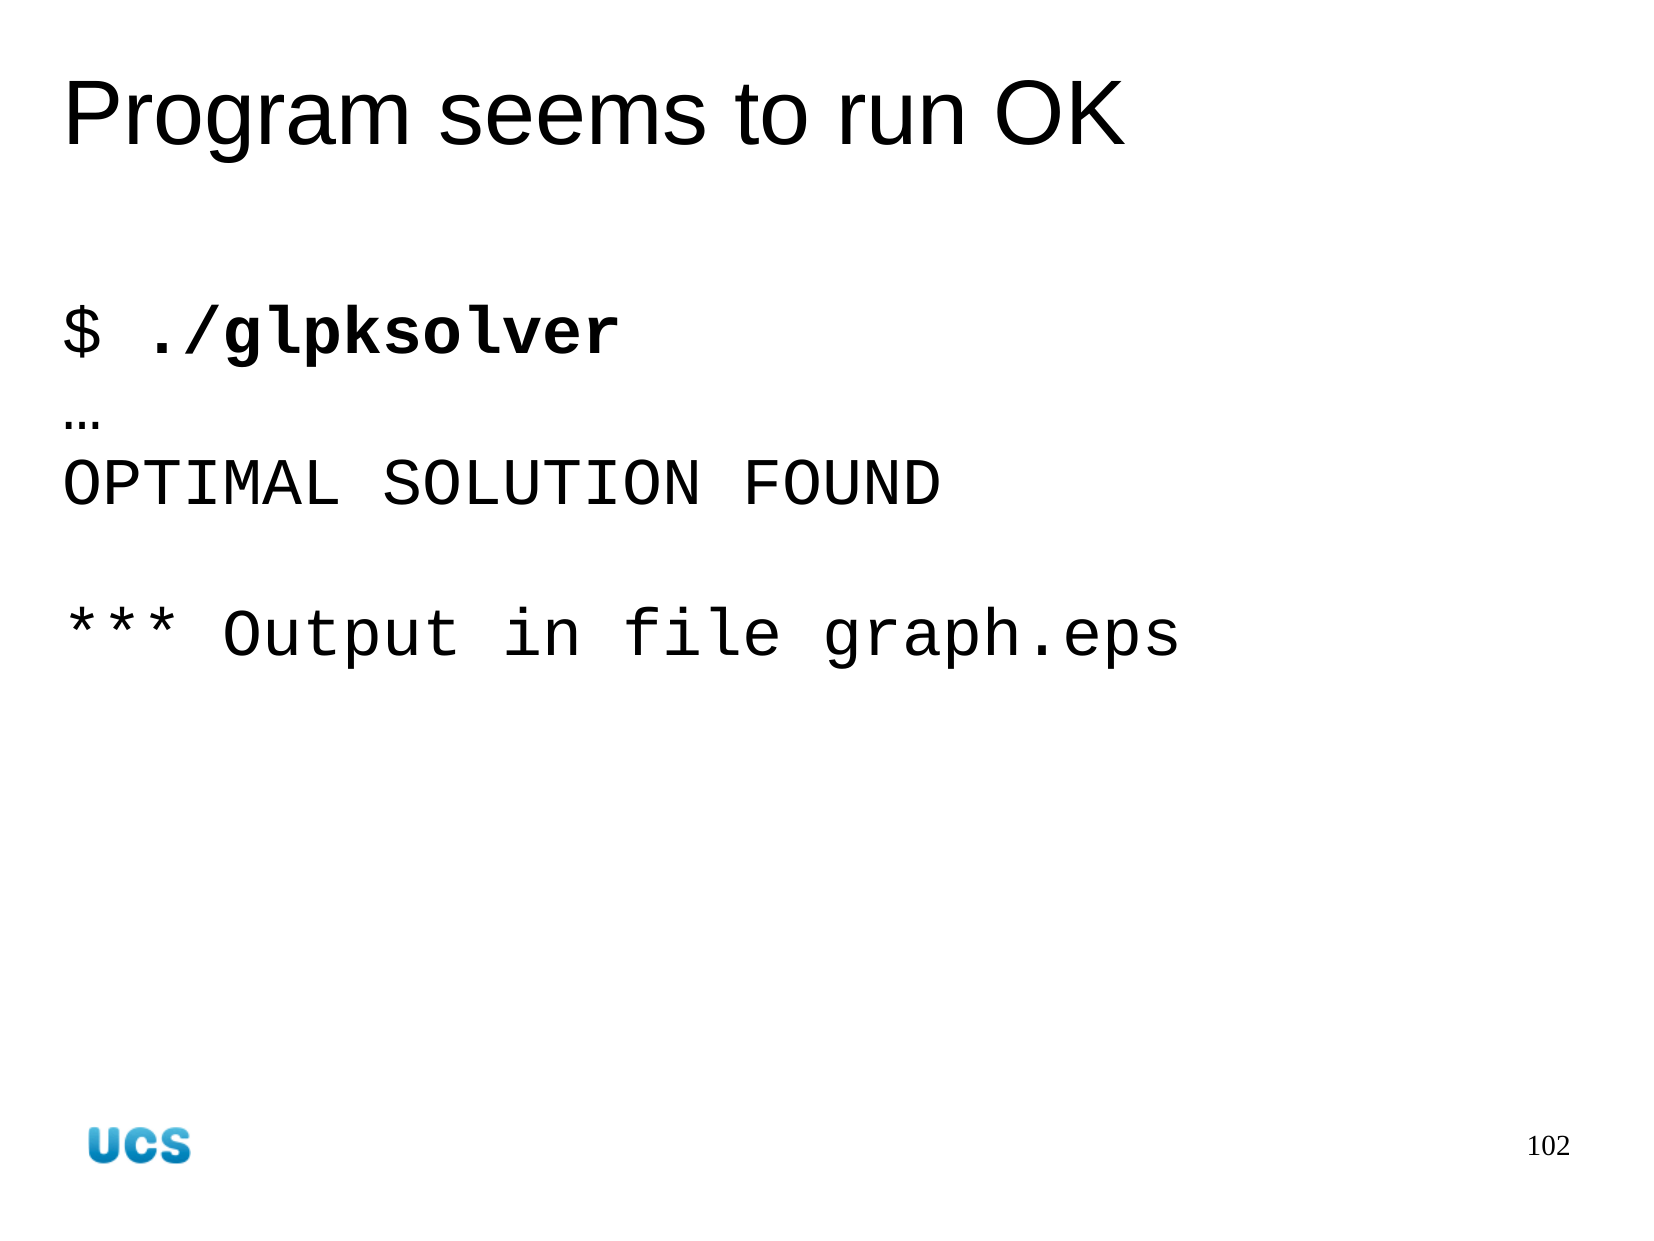

Program seems to run OK
$ ./glpksolver
…
OPTIMAL SOLUTION FOUND
*** Output in file graph.eps
102